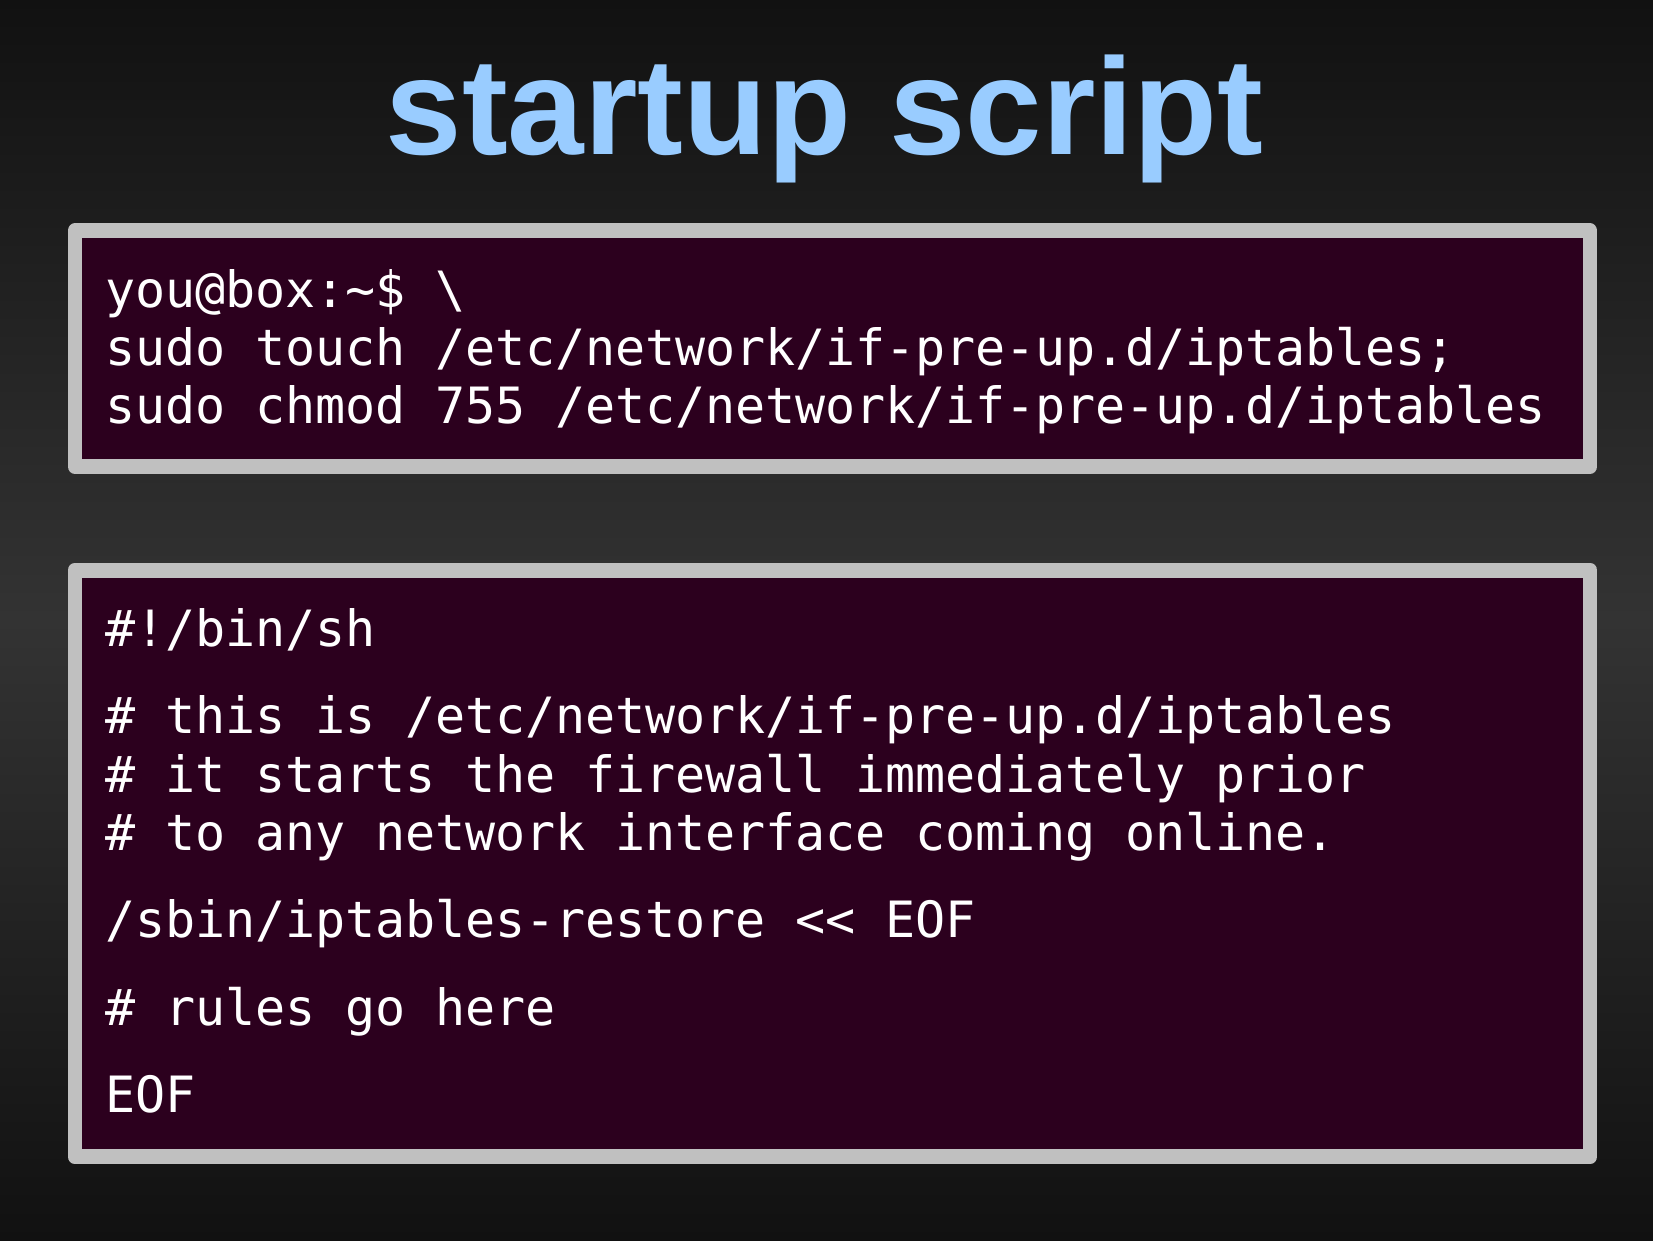

# startup script
you@box:~$ \
sudo touch /etc/network/if-pre-up.d/iptables;
sudo chmod 755 /etc/network/if-pre-up.d/iptables
#!/bin/sh
# this is /etc/network/if-pre-up.d/iptables
# it starts the firewall immediately prior
# to any network interface coming online.
/sbin/iptables-restore << EOF
# rules go here
EOF